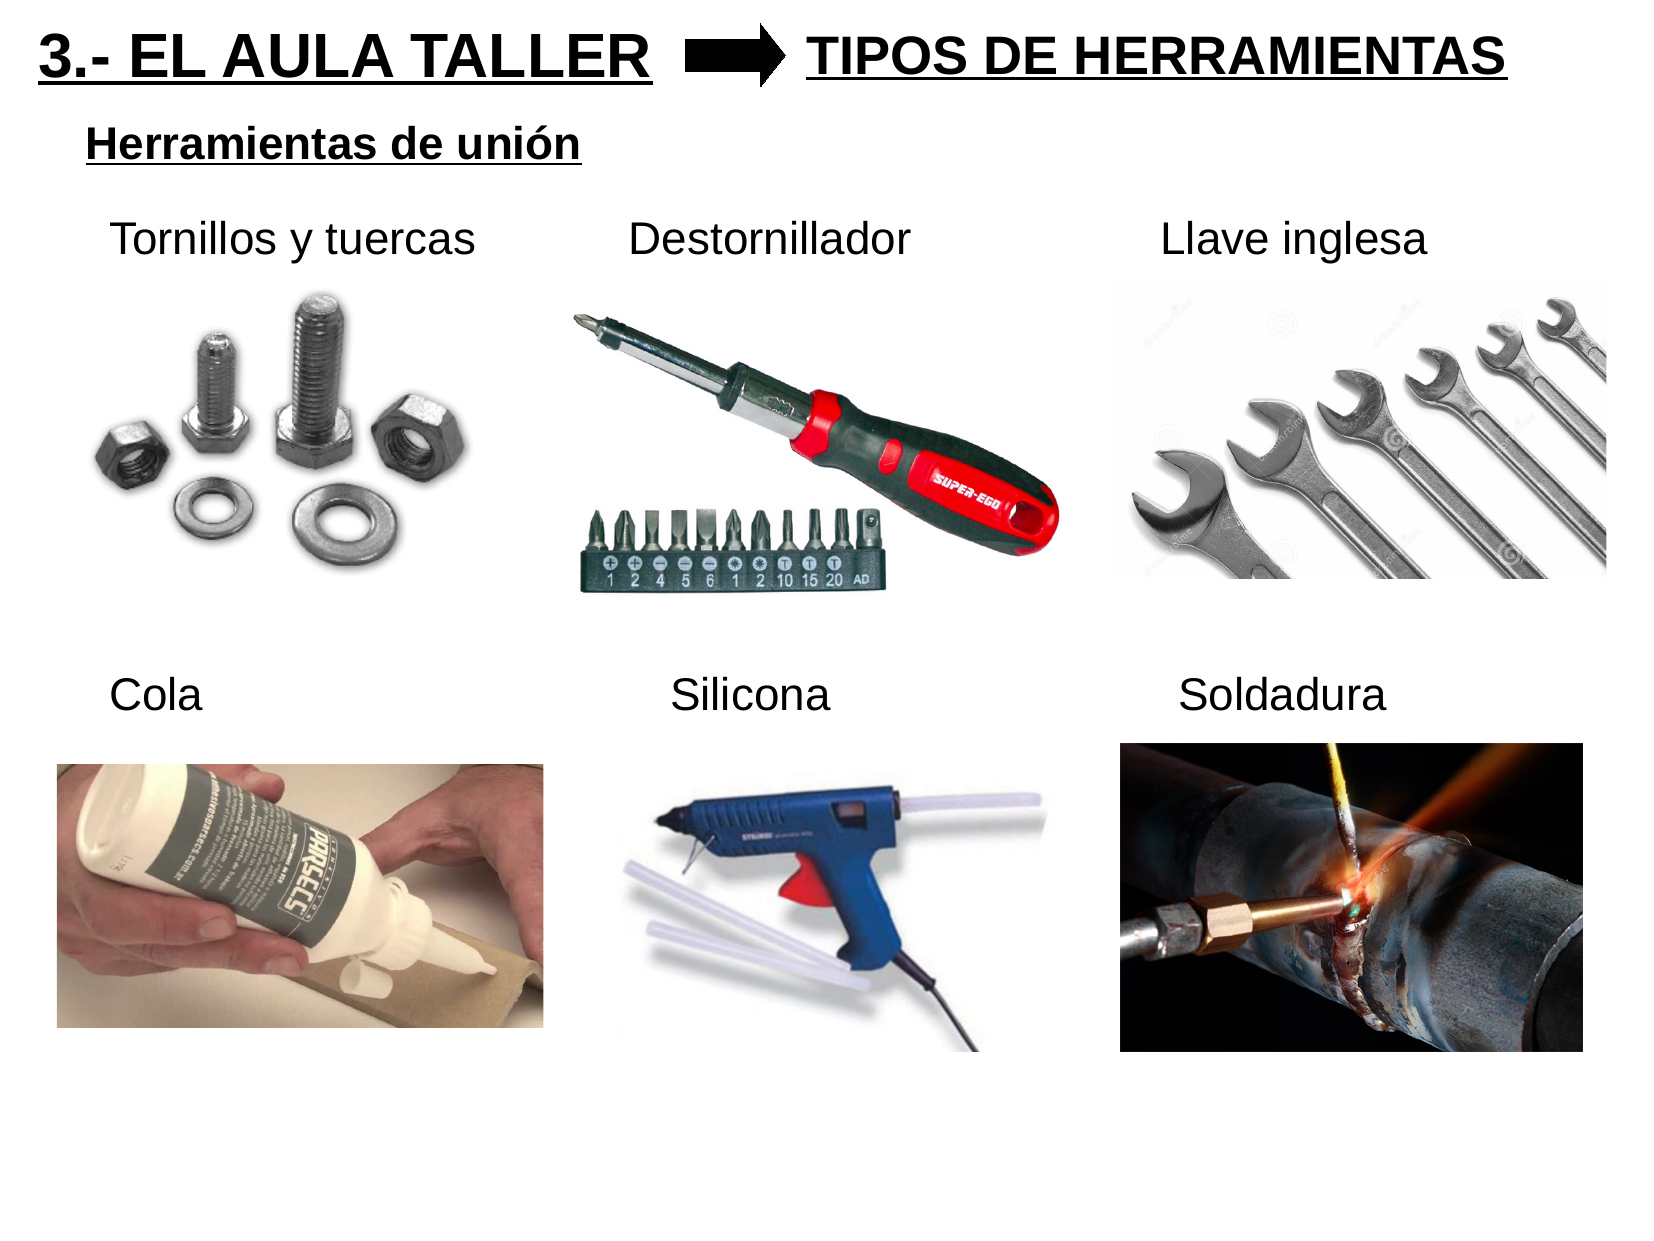

3.- EL AULA TALLER
TIPOS DE HERRAMIENTAS
Herramientas de unión
Tornillos y tuercas
Destornillador
Llave inglesa
Cola
Silicona
Soldadura